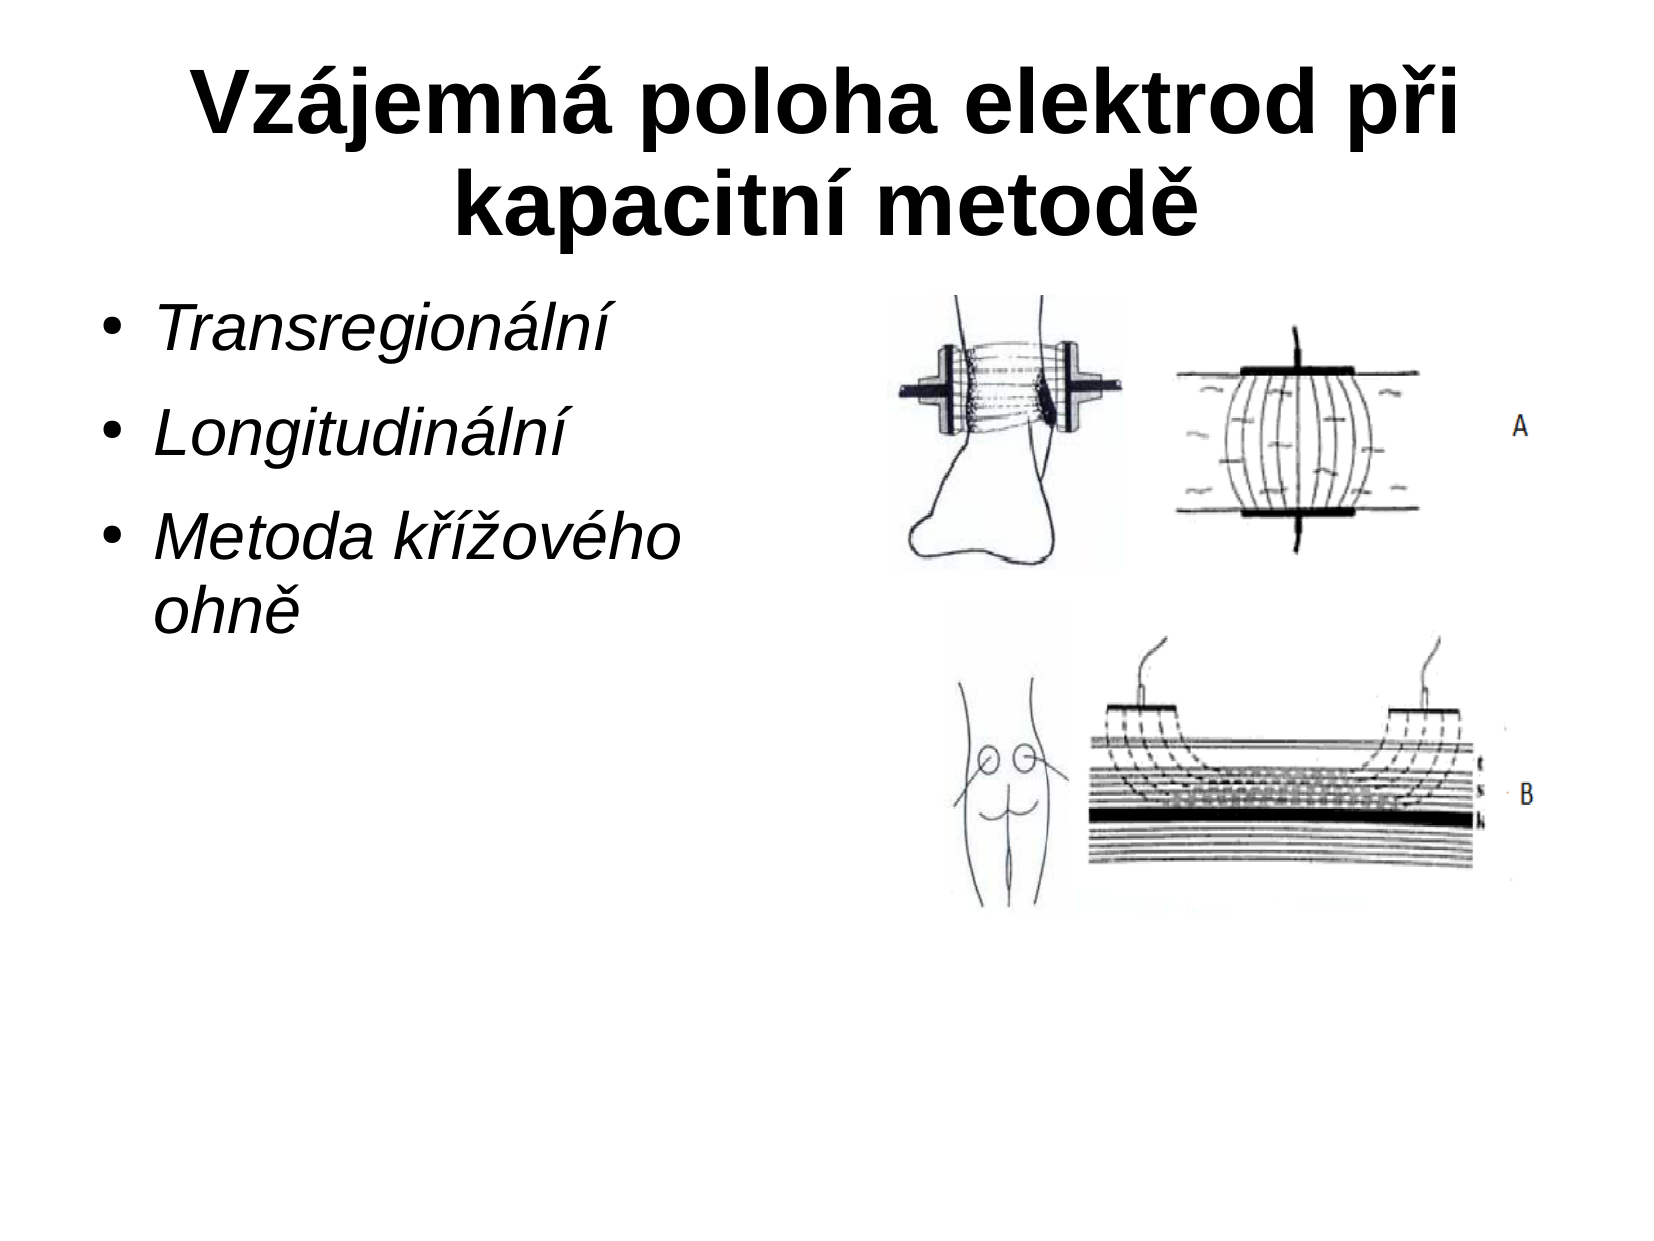

# Vzájemná poloha elektrod při kapacitní metodě
Transregionální
Longitudinální
Metoda křížového ohně